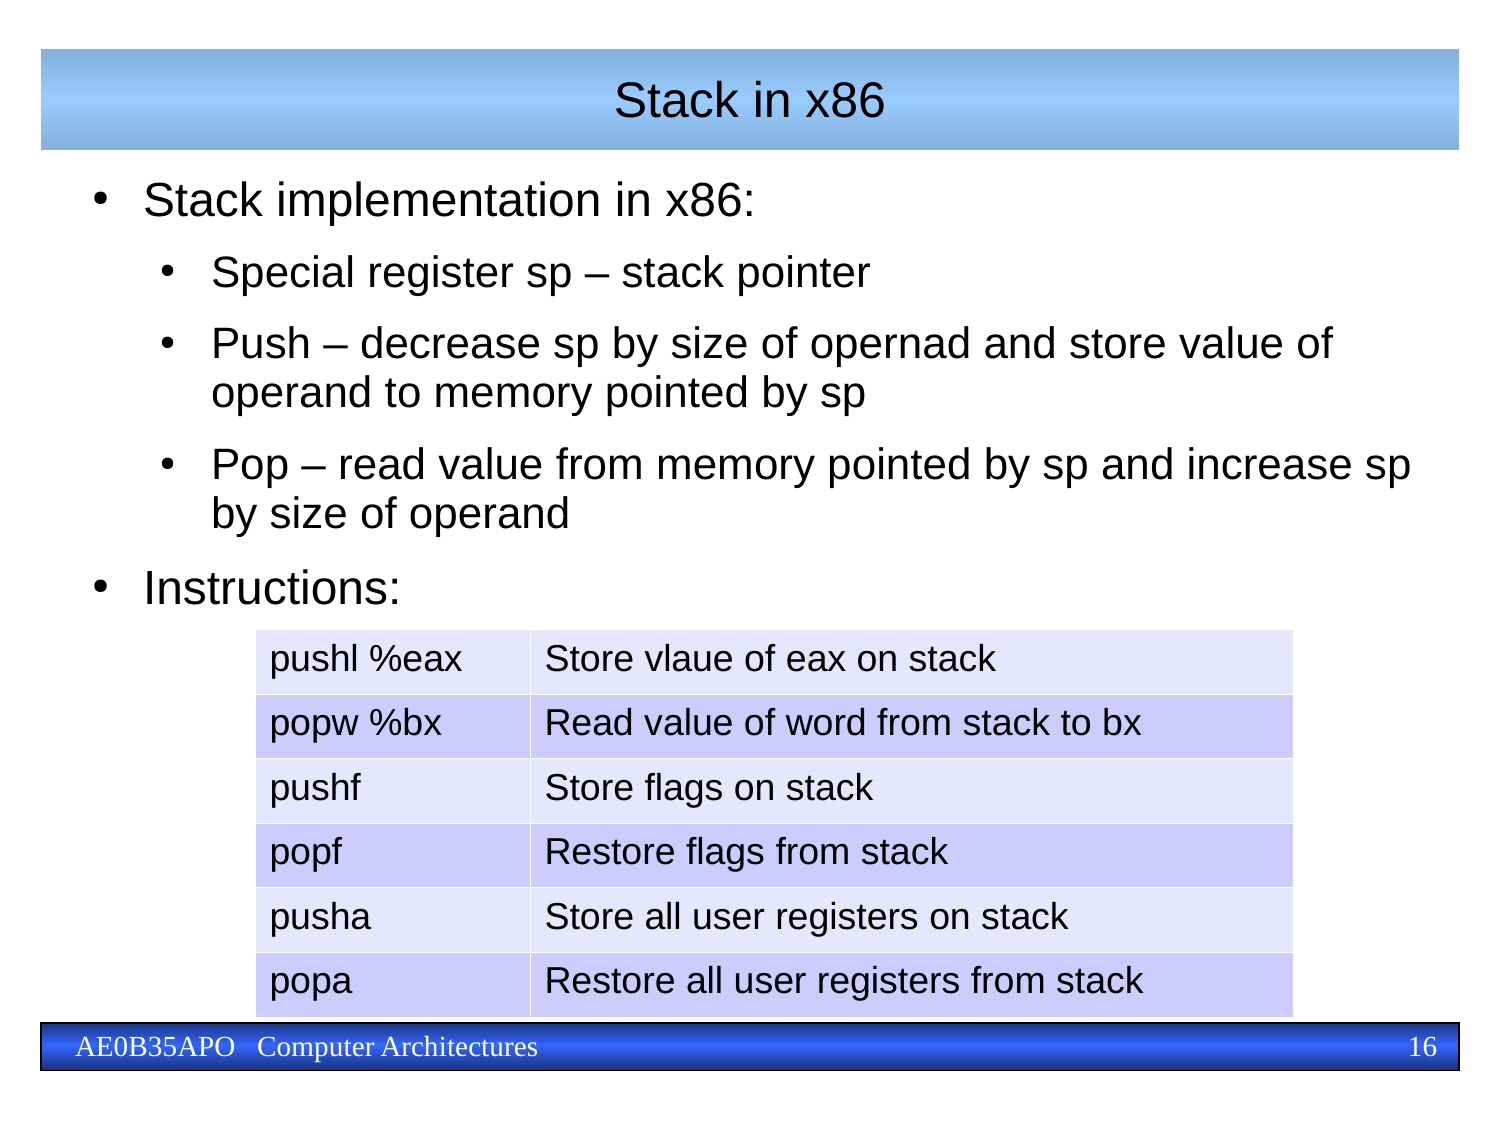

# Stack in x86
Stack implementation in x86:
Special register sp – stack pointer
Push – decrease sp by size of opernad and store value of operand to memory pointed by sp
Pop – read value from memory pointed by sp and increase sp by size of operand
Instructions:
| pushl %eax | Store vlaue of eax on stack |
| --- | --- |
| popw %bx | Read value of word from stack to bx |
| pushf | Store flags on stack |
| popf | Restore flags from stack |
| pusha | Store all user registers on stack |
| popa | Restore all user registers from stack |
AE0B35APO Computer Architectures
16